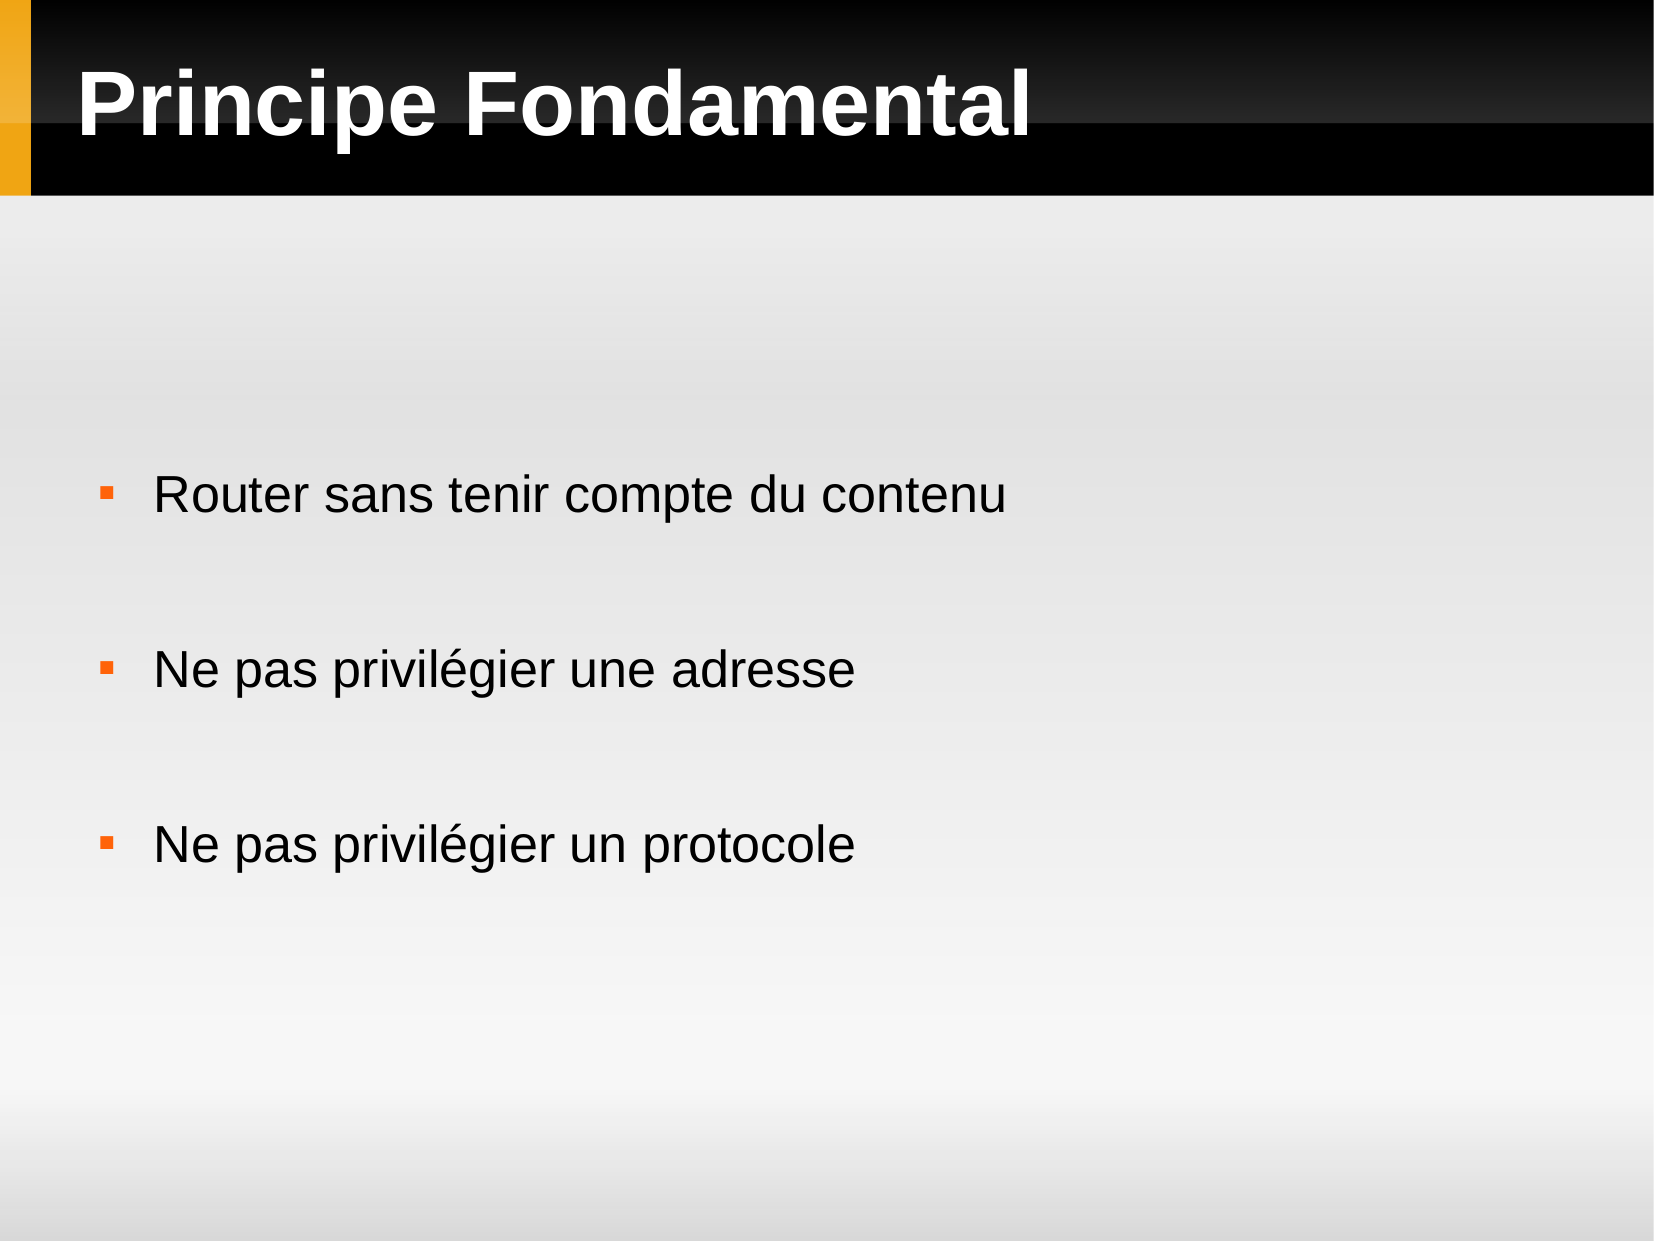

# Principe Fondamental
Router sans tenir compte du contenu
Ne pas privilégier une adresse
Ne pas privilégier un protocole